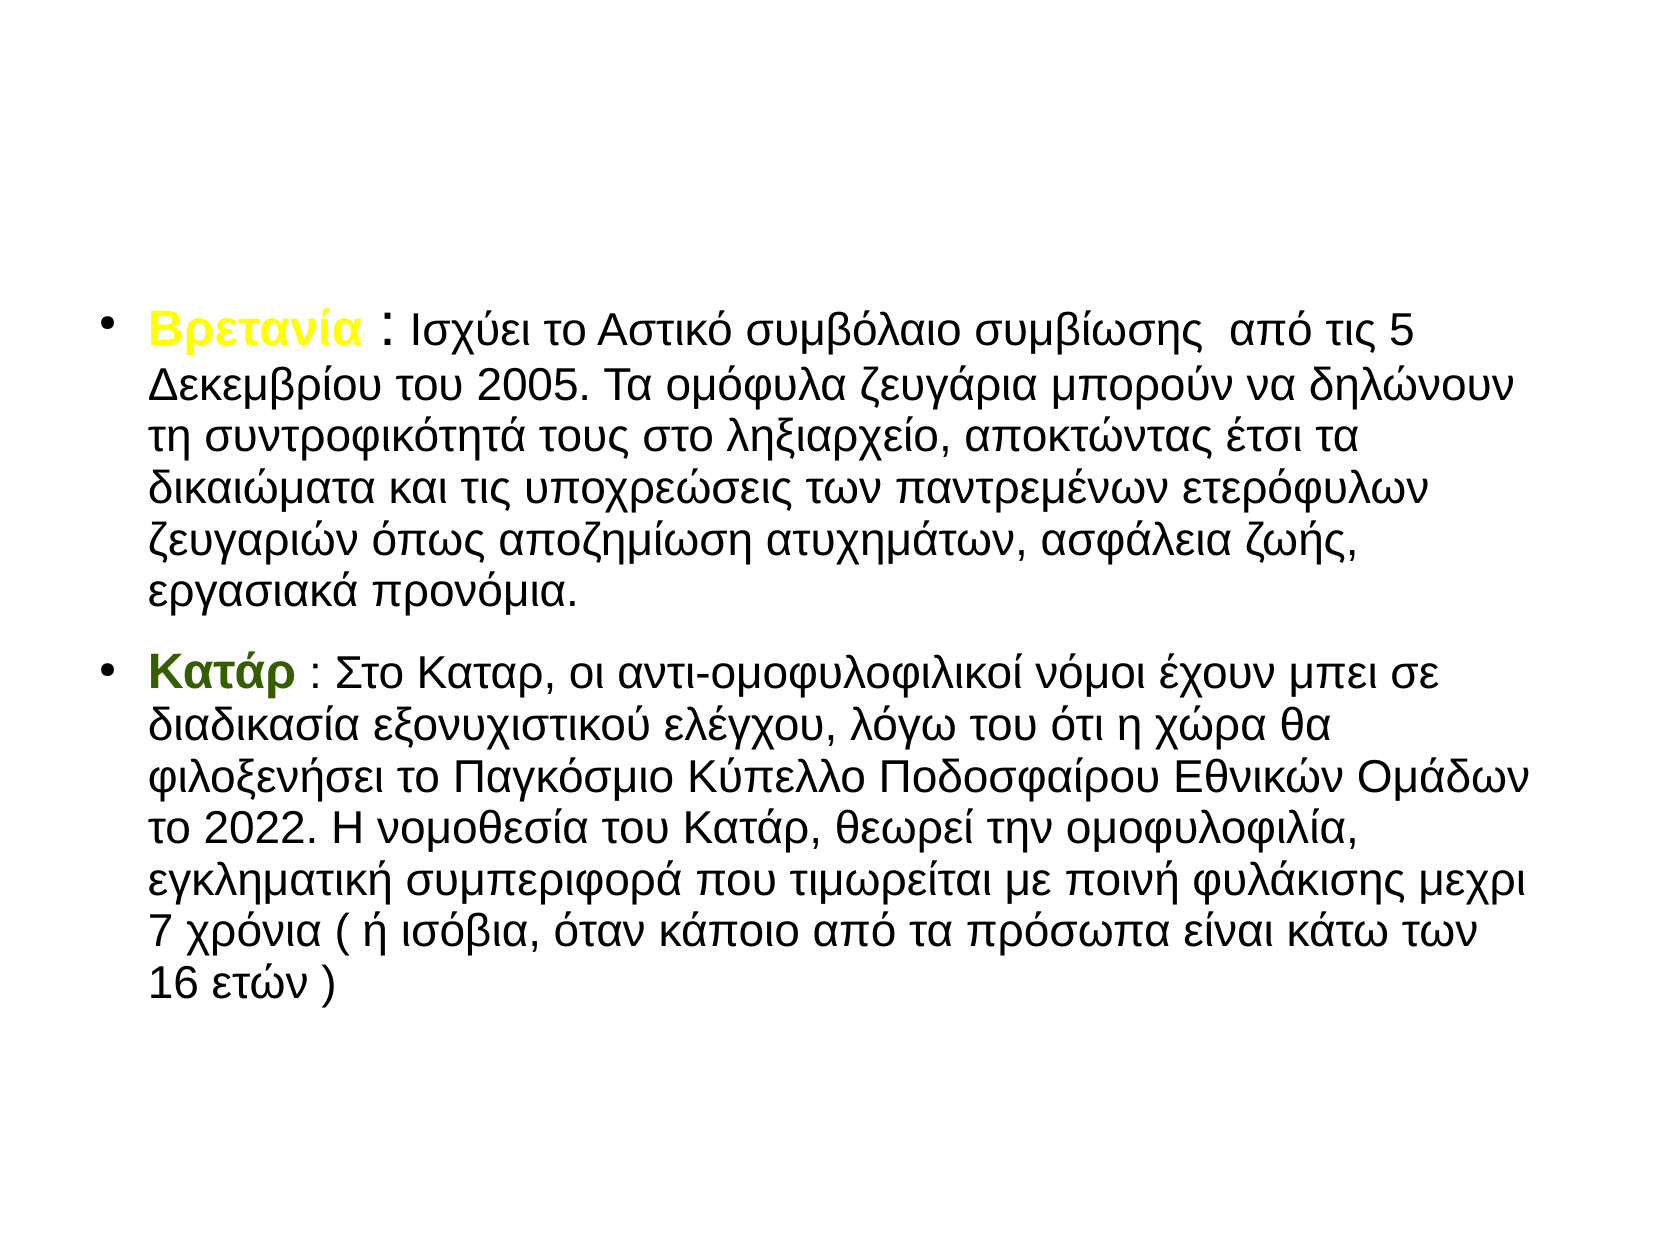

#
Βρετανία : Ισχύει το Αστικό συμβόλαιο συμβίωσης από τις 5 Δεκεμβρίου του 2005. Τα ομόφυλα ζευγάρια μπορούν να δηλώνουν τη συντροφικότητά τους στο ληξιαρχείο, αποκτώντας έτσι τα δικαιώματα και τις υποχρεώσεις των παντρεμένων ετερόφυλων ζευγαριών όπως αποζημίωση ατυχημάτων, ασφάλεια ζωής, εργασιακά προνόμια.
Κατάρ : Στο Καταρ, οι αντι-ομοφυλοφιλικοί νόμοι έχουν μπει σε διαδικασία εξονυχιστικού ελέγχου, λόγω του ότι η χώρα θα φιλοξενήσει το Παγκόσμιο Κύπελλο Ποδοσφαίρου Εθνικών Ομάδων το 2022. Η νομοθεσία του Κατάρ, θεωρεί την ομοφυλοφιλία, εγκληματική συμπεριφορά που τιμωρείται με ποινή φυλάκισης μεχρι 7 χρόνια ( ή ισόβια, όταν κάποιο από τα πρόσωπα είναι κάτω των 16 ετών )